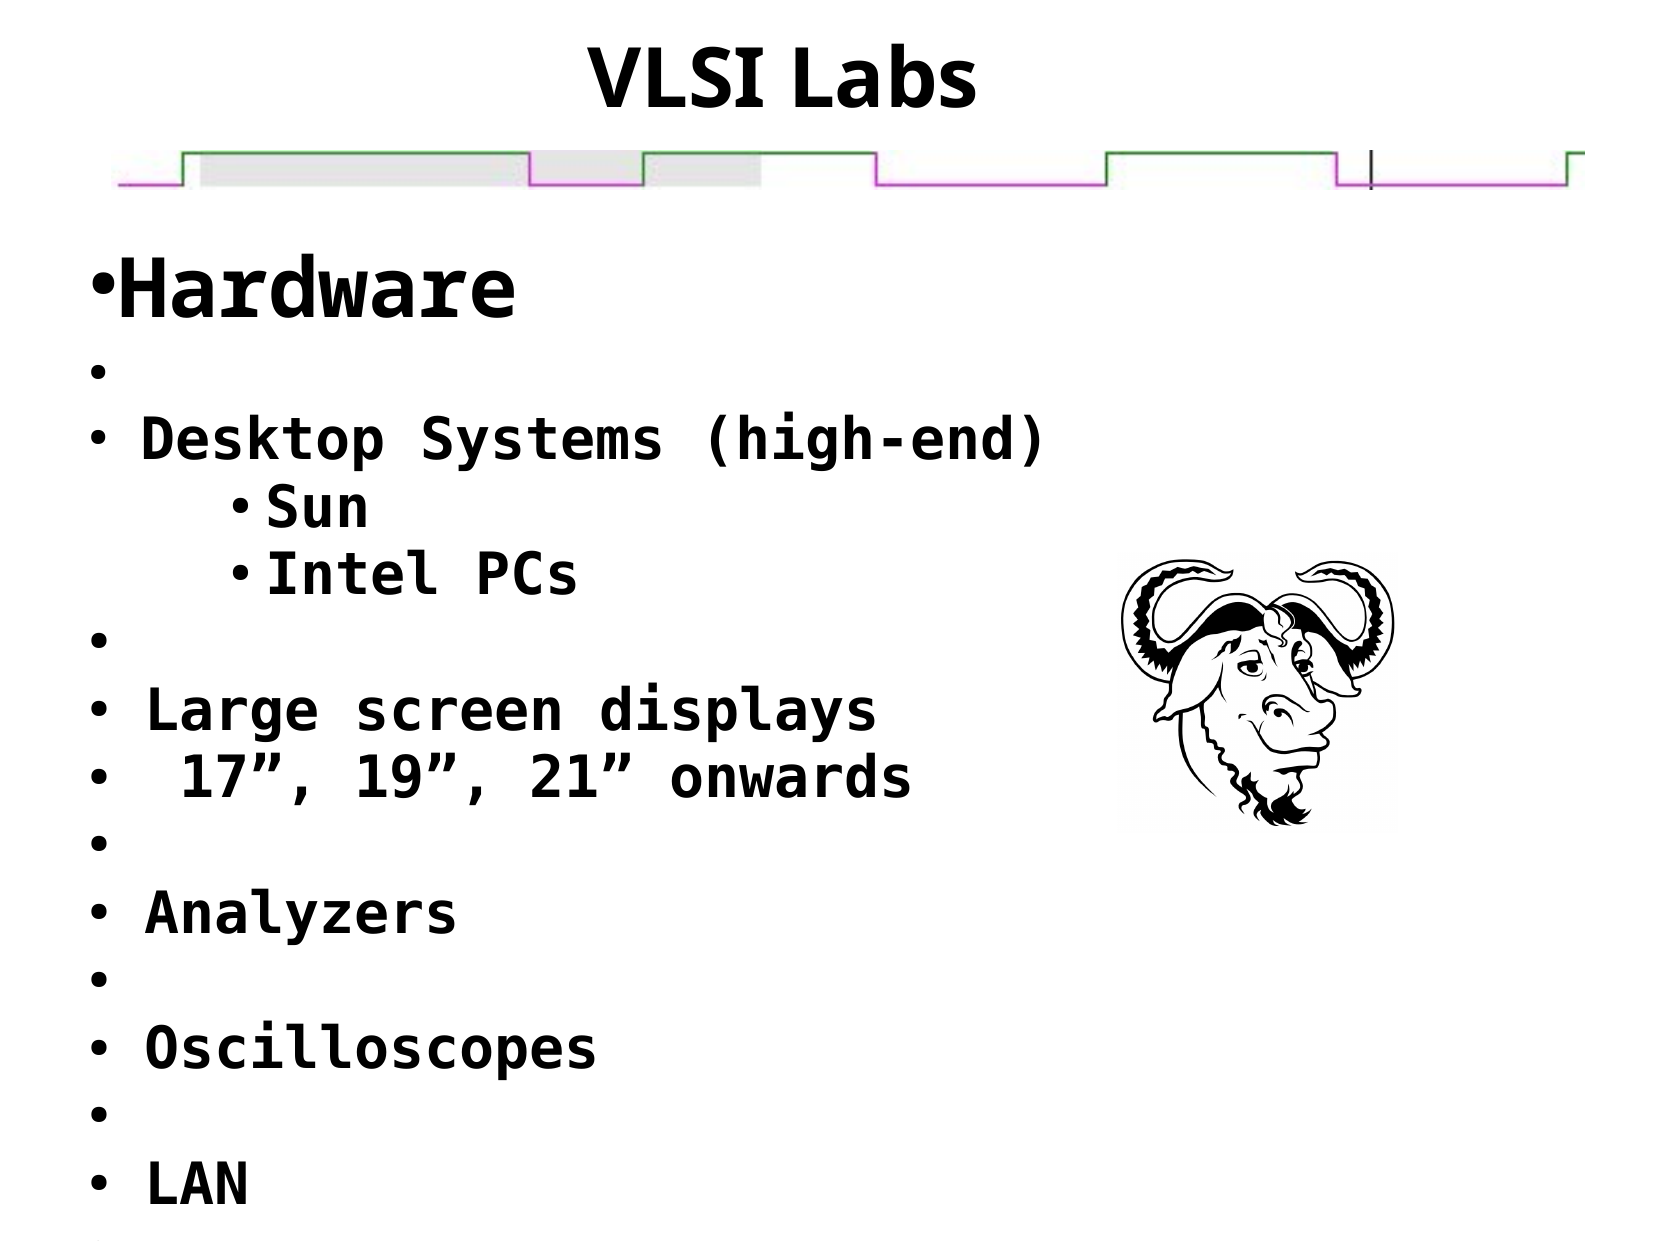

VLSI Labs
Hardware
 Desktop Systems (high-end)
Sun
Intel PCs
 Large screen displays
 17”, 19”, 21” onwards
 Analyzers
 Oscilloscopes
 LAN